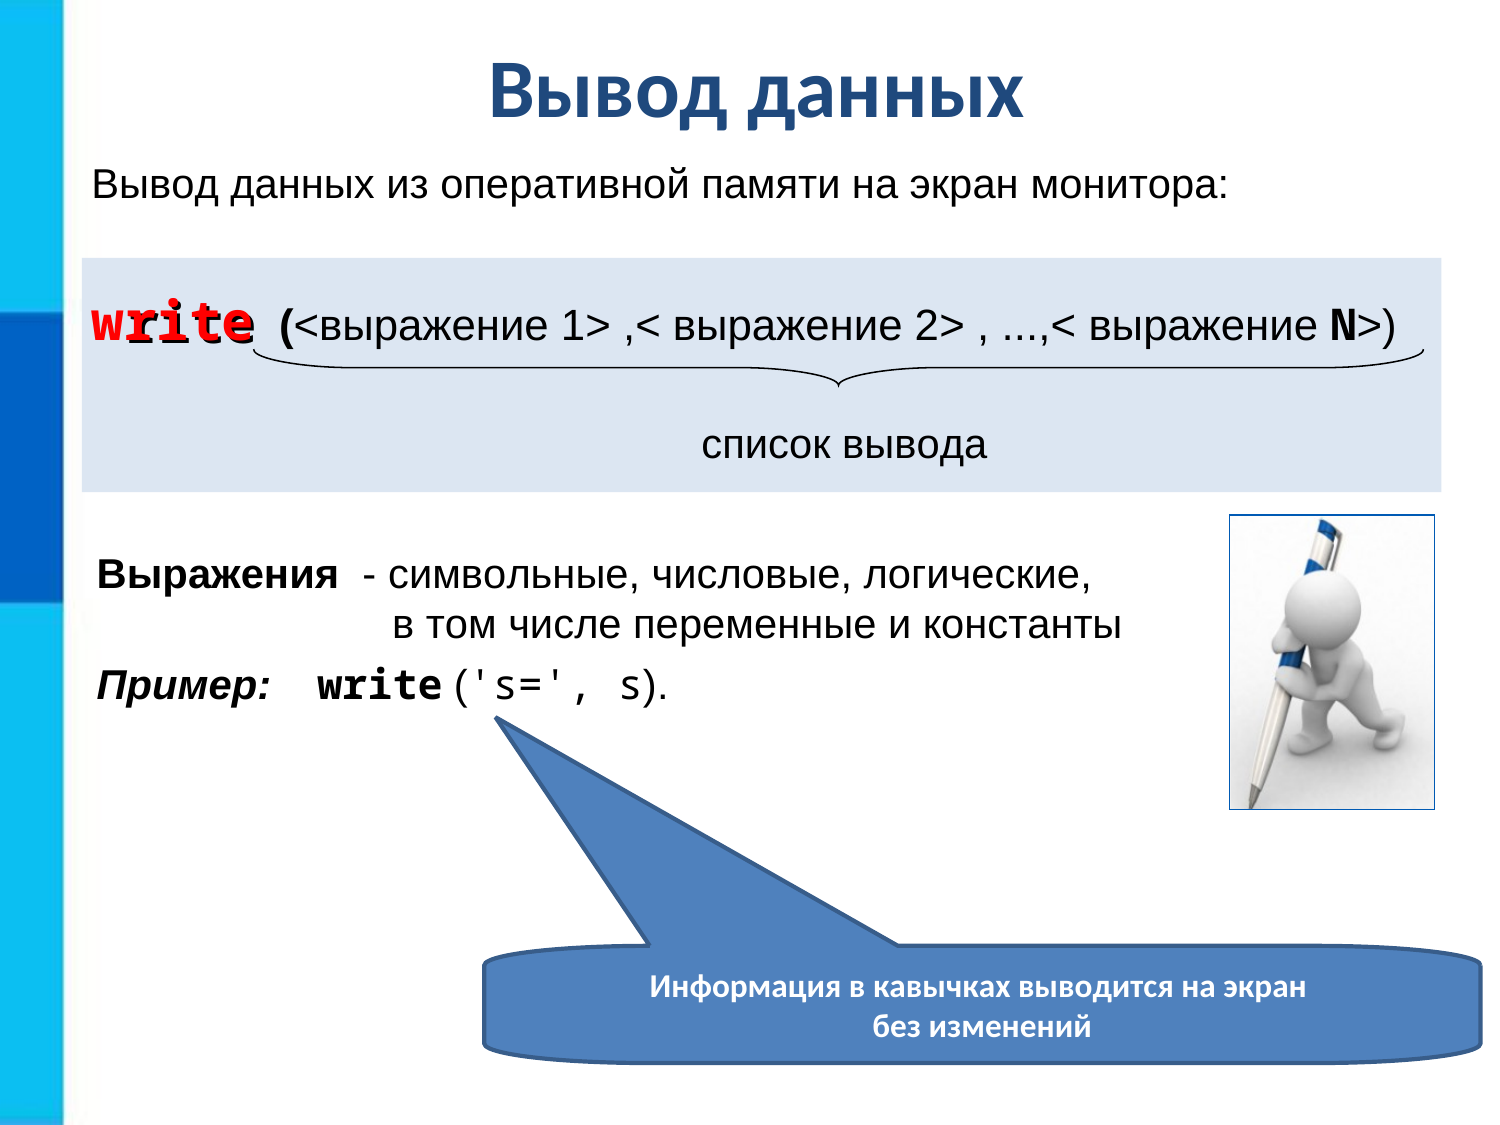

Вывод данных
Вывод данных из оперативной памяти на экран монитора:
write (<выражение 1> ,< выражение 2> , ...,< выражение N>)
список вывода
Выражения - символьные, числовые, логические,
в том числе переменные и константы
Пример: write ('s=', s).
Информация в кавычках выводится на экран
без изменений